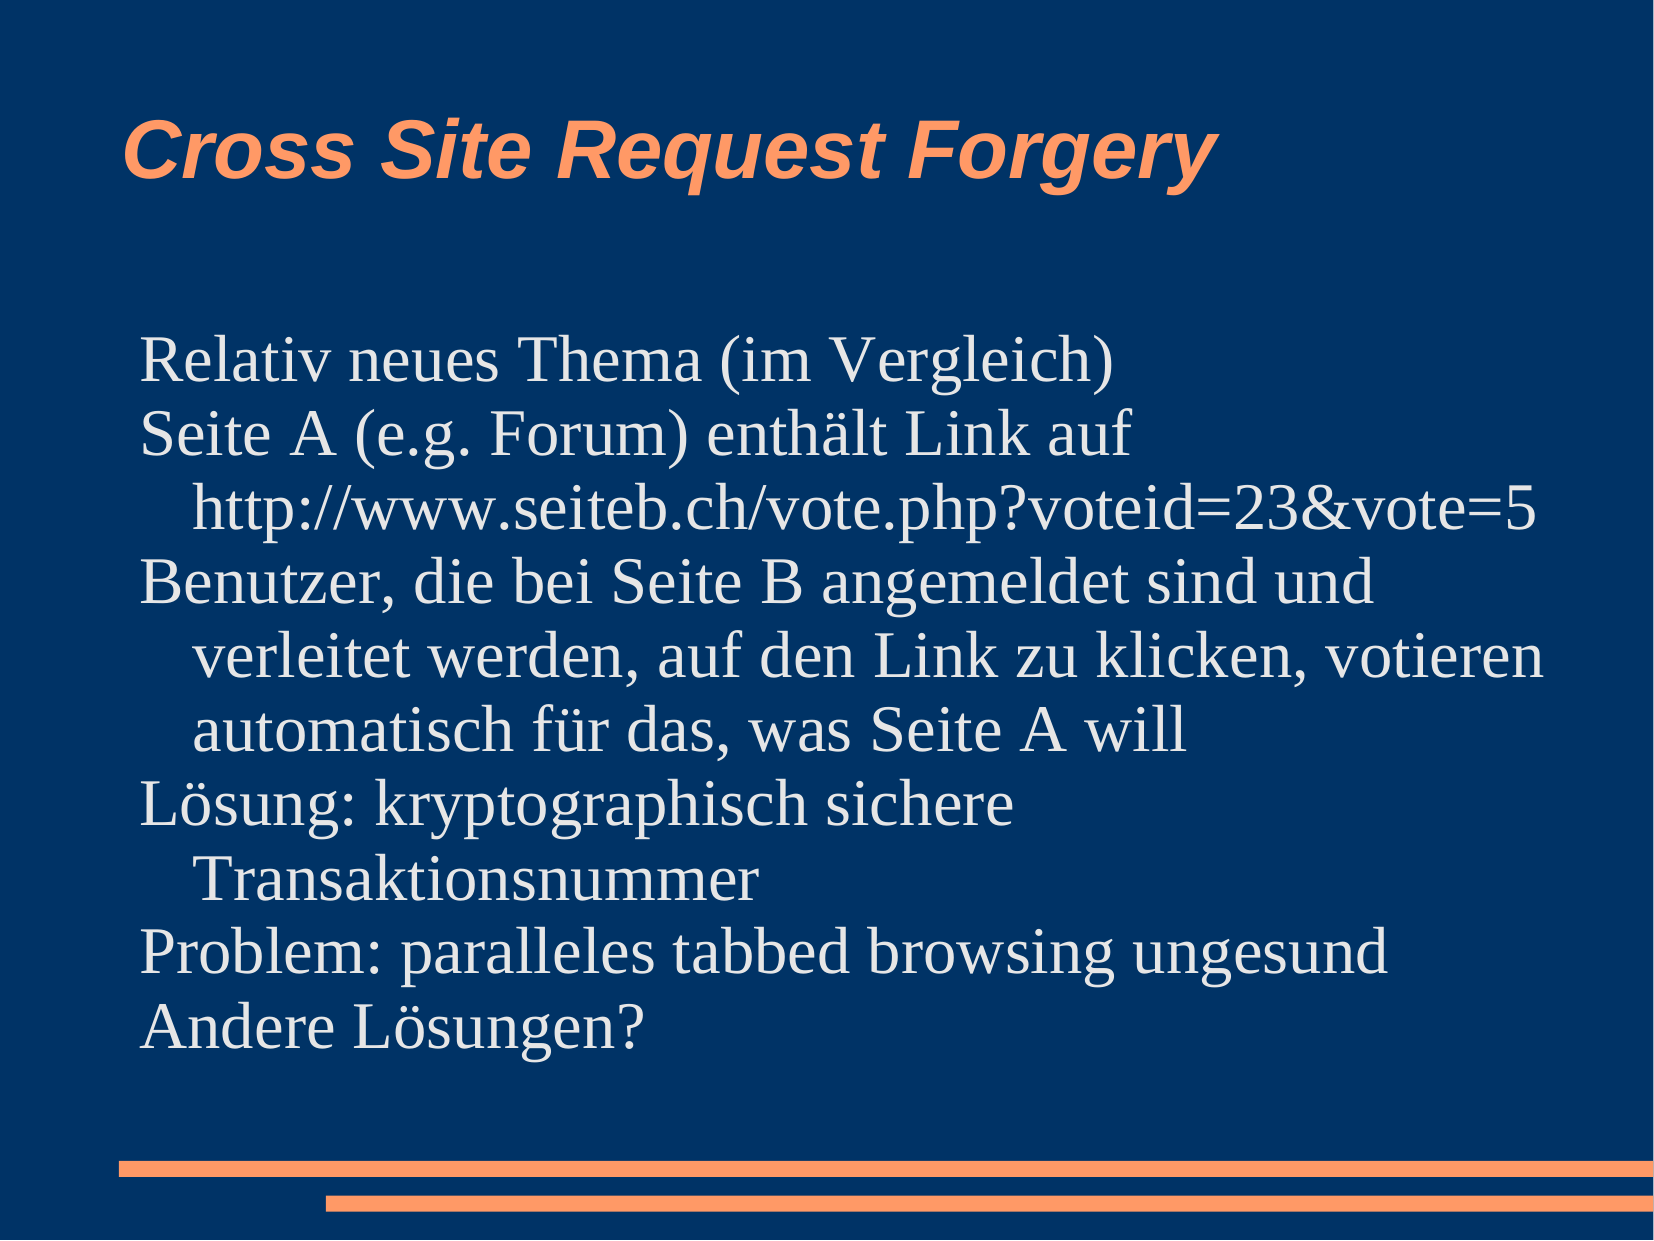

# Cross Site Request Forgery
Relativ neues Thema (im Vergleich)
Seite A (e.g. Forum) enthält Link auf http://www.seiteb.ch/vote.php?voteid=23&vote=5
Benutzer, die bei Seite B angemeldet sind und verleitet werden, auf den Link zu klicken, votieren automatisch für das, was Seite A will
Lösung: kryptographisch sichere Transaktionsnummer
Problem: paralleles tabbed browsing ungesund
Andere Lösungen?